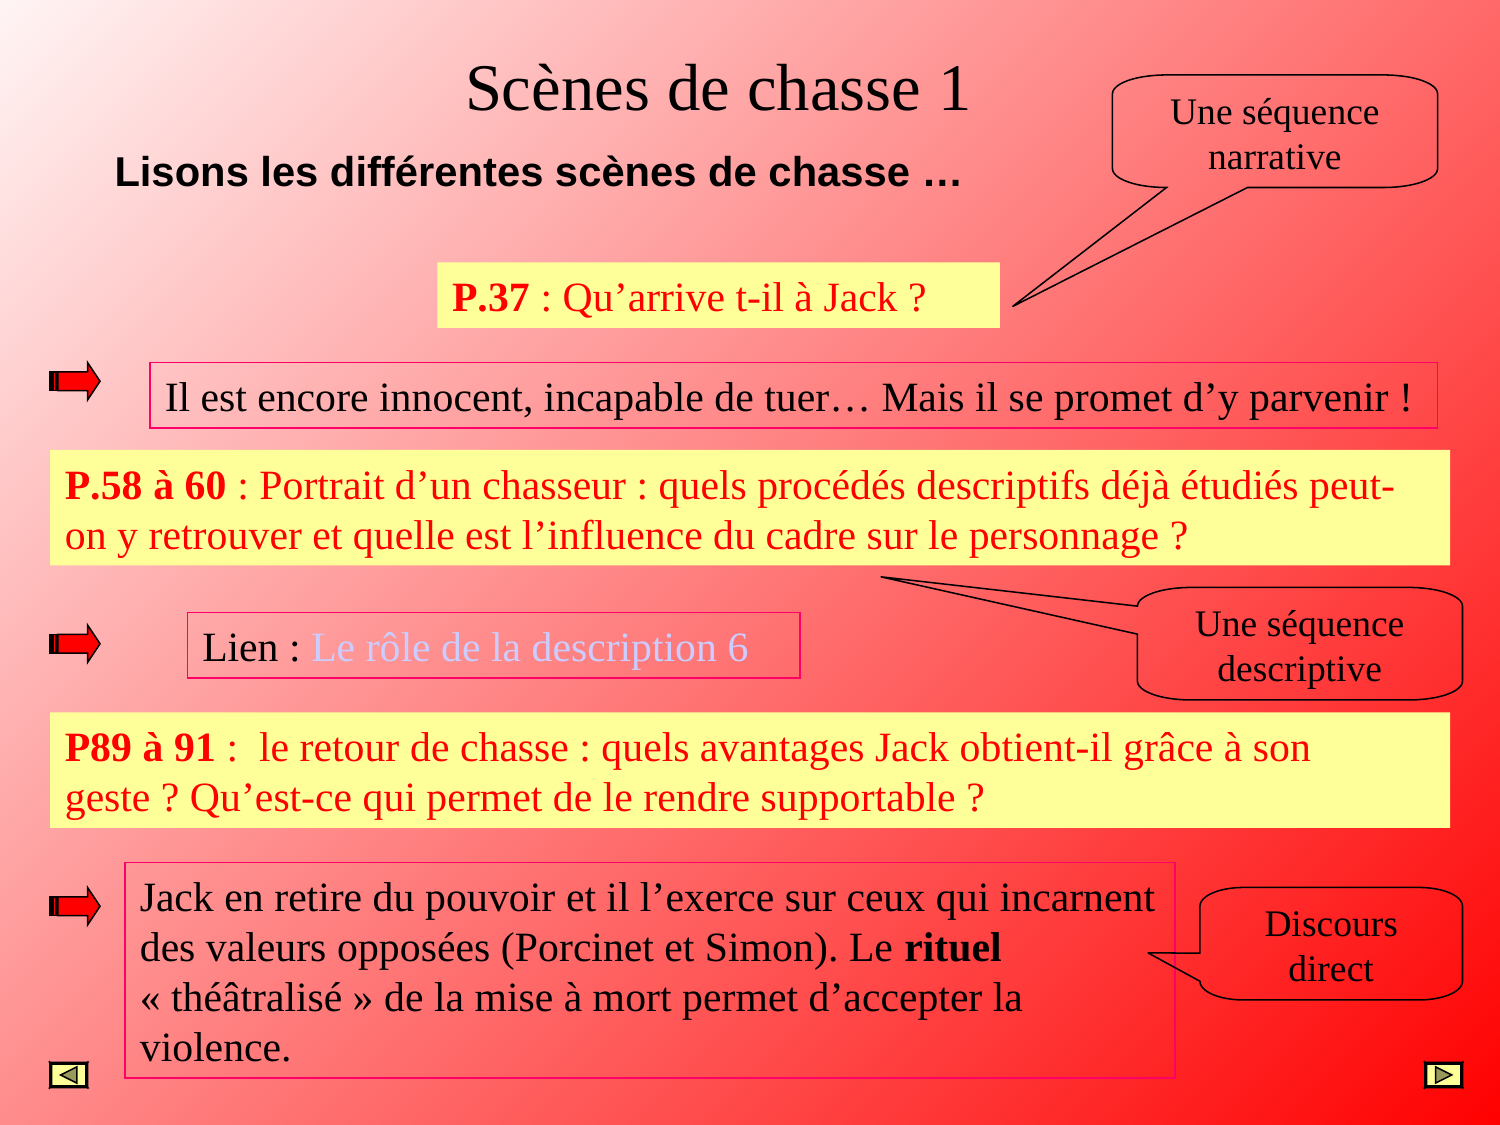

# Scènes de chasse 1
Une séquence narrative
Lisons les différentes scènes de chasse …
P.37 : Qu’arrive t-il à Jack ?
Il est encore innocent, incapable de tuer… Mais il se promet d’y parvenir !
P.58 à 60 : Portrait d’un chasseur : quels procédés descriptifs déjà étudiés peut-on y retrouver et quelle est l’influence du cadre sur le personnage ?
Une séquence descriptive
Lien : Le rôle de la description 6
P89 à 91 : le retour de chasse : quels avantages Jack obtient-il grâce à son geste ? Qu’est-ce qui permet de le rendre supportable ?
Jack en retire du pouvoir et il l’exerce sur ceux qui incarnent des valeurs opposées (Porcinet et Simon). Le rituel « théâtralisé » de la mise à mort permet d’accepter la violence.
Discours direct